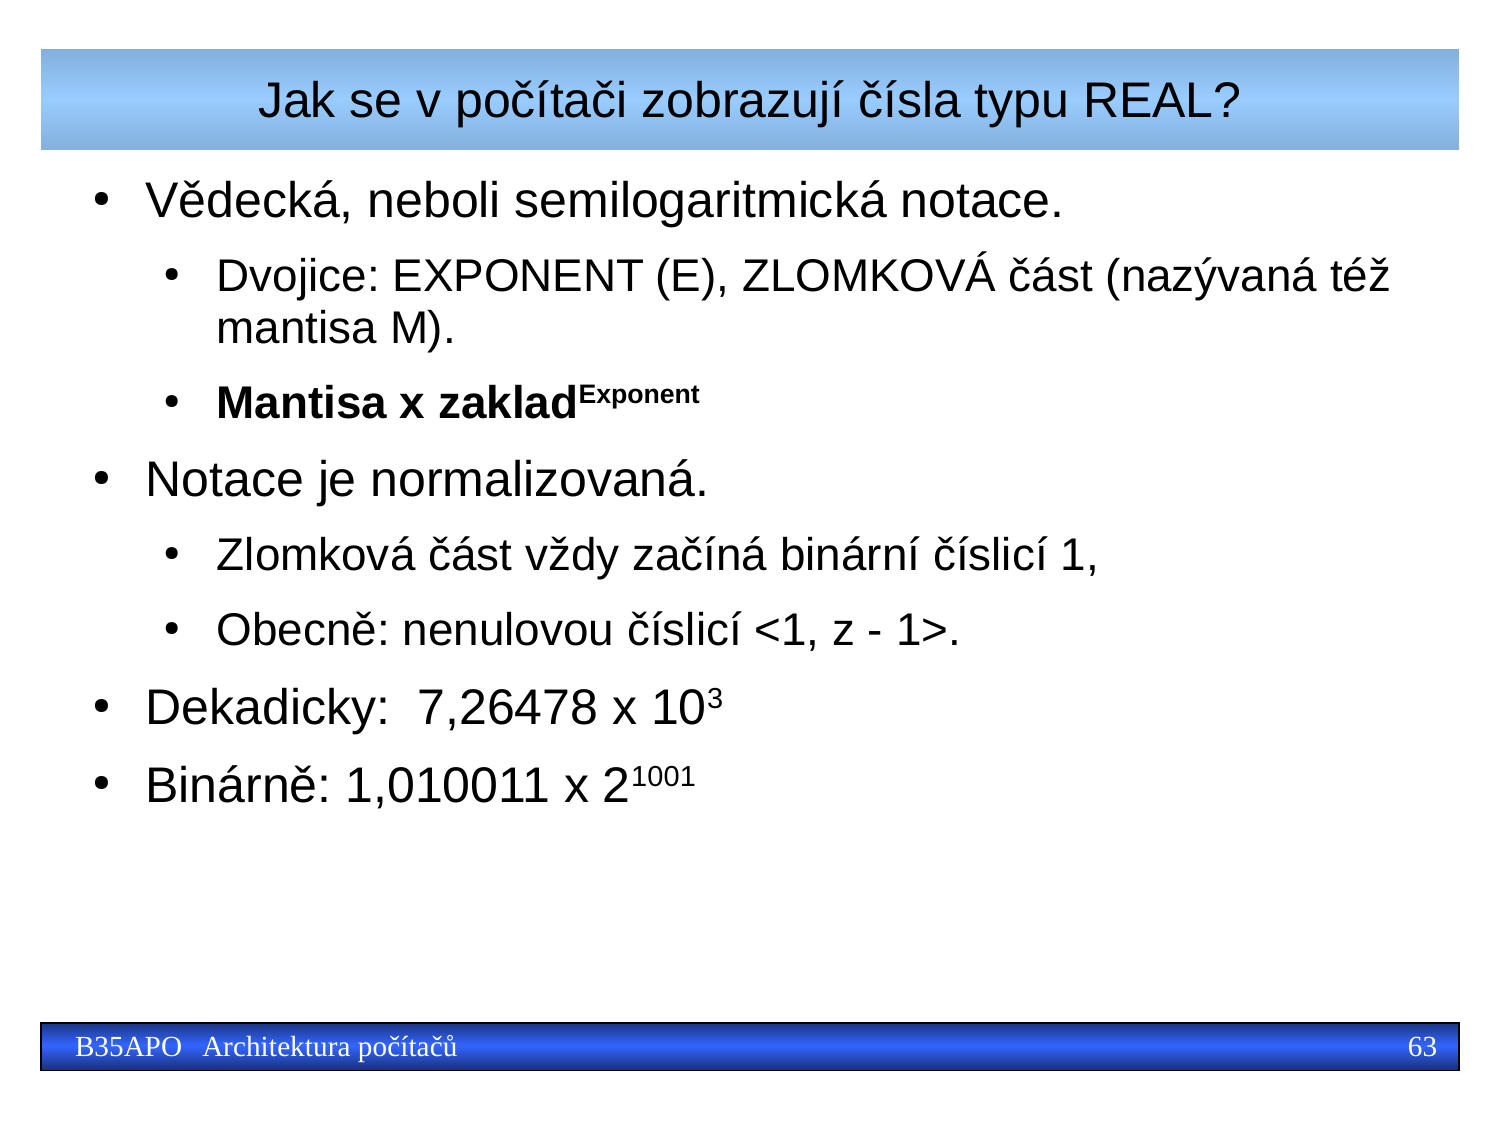

# Jak se v počítači zobrazují čísla typu REAL?
Vědecká, neboli semilogaritmická notace.
Dvojice: EXPONENT (E), ZLOMKOVÁ část (nazývaná též mantisa M).
Mantisa x zakladExponent
Notace je normalizovaná.
Zlomková část vždy začíná binární číslicí 1,
Obecně: nenulovou číslicí <1, z - 1>.
Dekadicky: 7,26478 x 103
Binárně: 1,010011 x 21001
B35APO Architektura počítačů
63